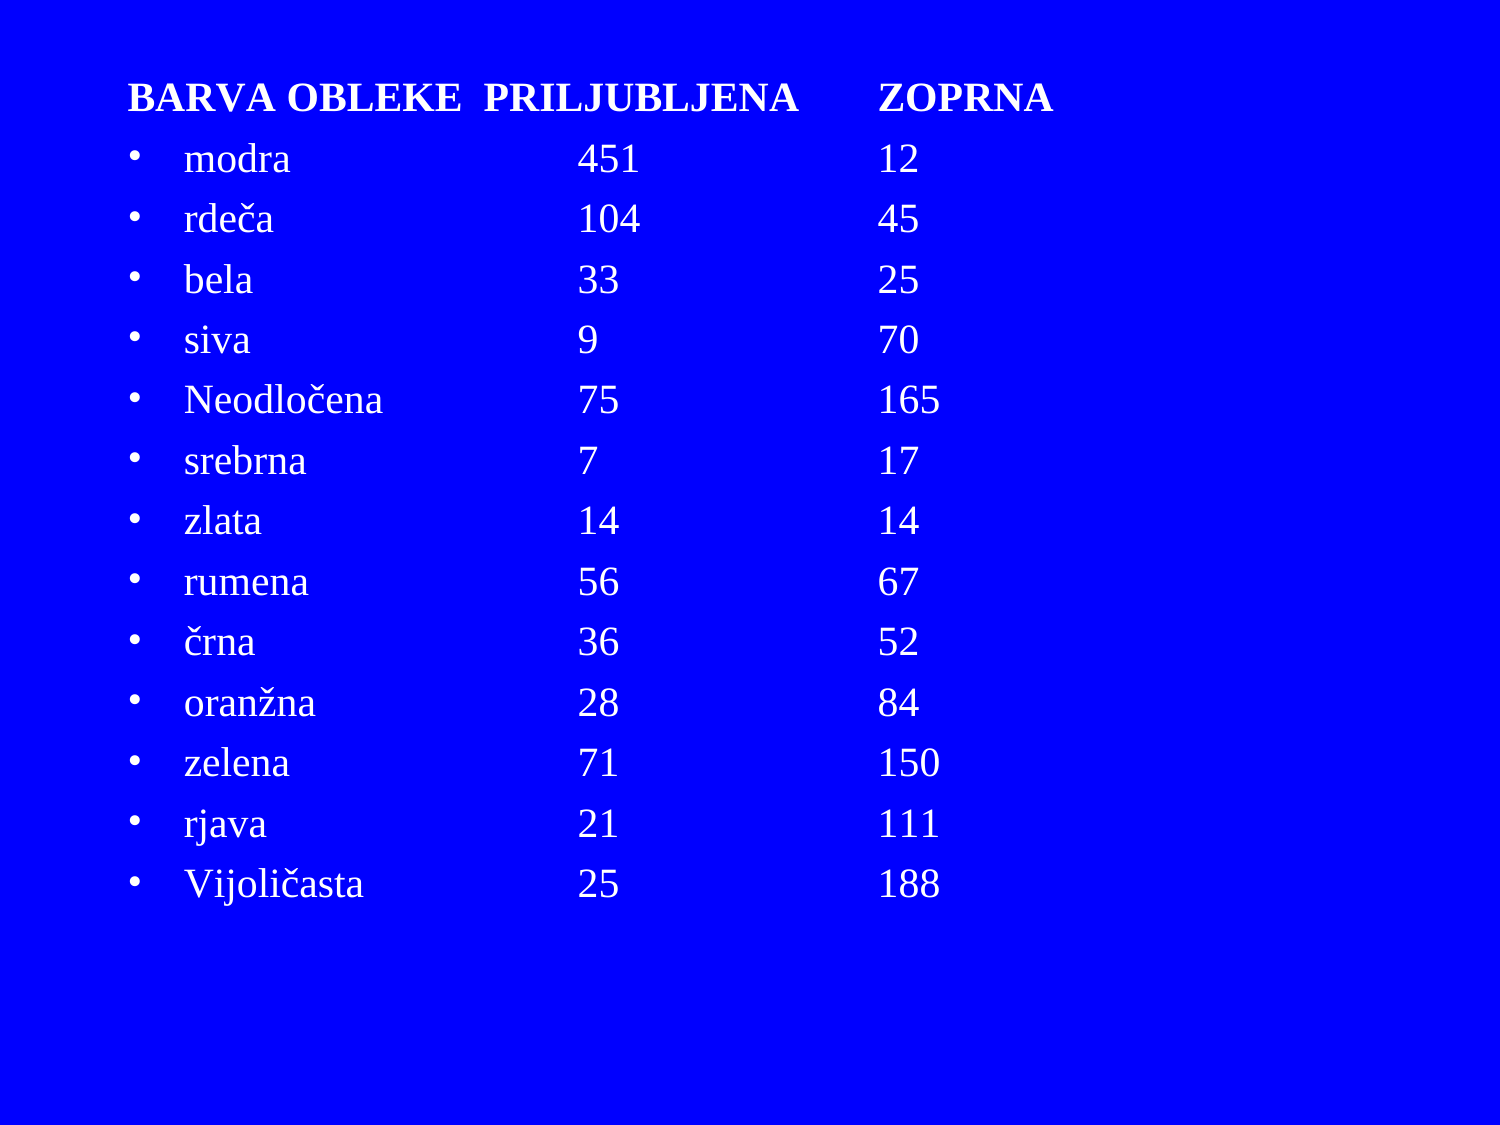

# BARVA OBLEKE PRILJUBLJENA	ZOPRNA
modra		451		12
rdeča			104		45
bela			33		25
siva			9		70
Neodločena		75		165
srebrna		7		17
zlata			14		14
rumena		56		67
črna			36		52
oranžna		28		84
zelena		71		150
rjava			21		111
Vijoličasta		25		188